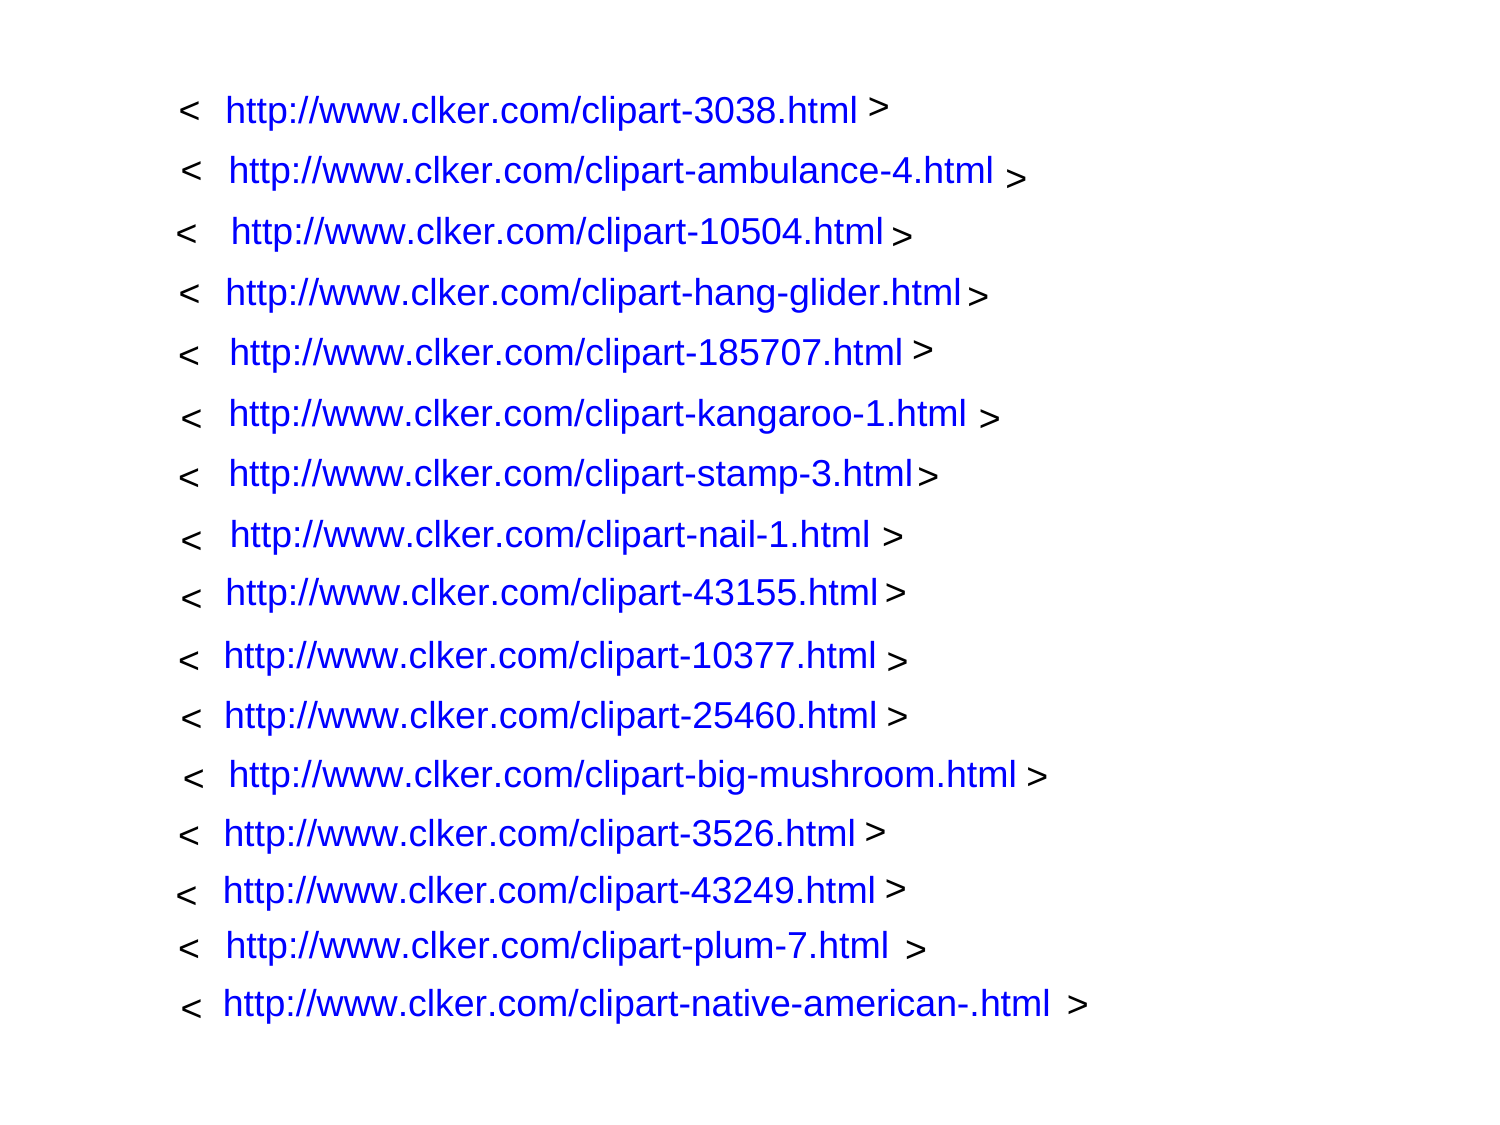

>
http://www.clker.com/clipart-3038.html
<
<
http://www.clker.com/clipart-ambulance-4.html
>
http://www.clker.com/clipart-10504.html
<
>
http://www.clker.com/clipart-hang-glider.html
<
>
>
http://www.clker.com/clipart-185707.html
<
http://www.clker.com/clipart-kangaroo-1.html
<
>
http://www.clker.com/clipart-stamp-3.html
>
<
http://www.clker.com/clipart-nail-1.html
>
<
>
http://www.clker.com/clipart-43155.html
<
http://www.clker.com/clipart-10377.html
<
>
http://www.clker.com/clipart-25460.html
>
<
http://www.clker.com/clipart-big-mushroom.html
>
<
>
http://www.clker.com/clipart-3526.html
<
>
http://www.clker.com/clipart-43249.html
<
http://www.clker.com/clipart-plum-7.html
<
>
http://www.clker.com/clipart-native-american-.html
>
<